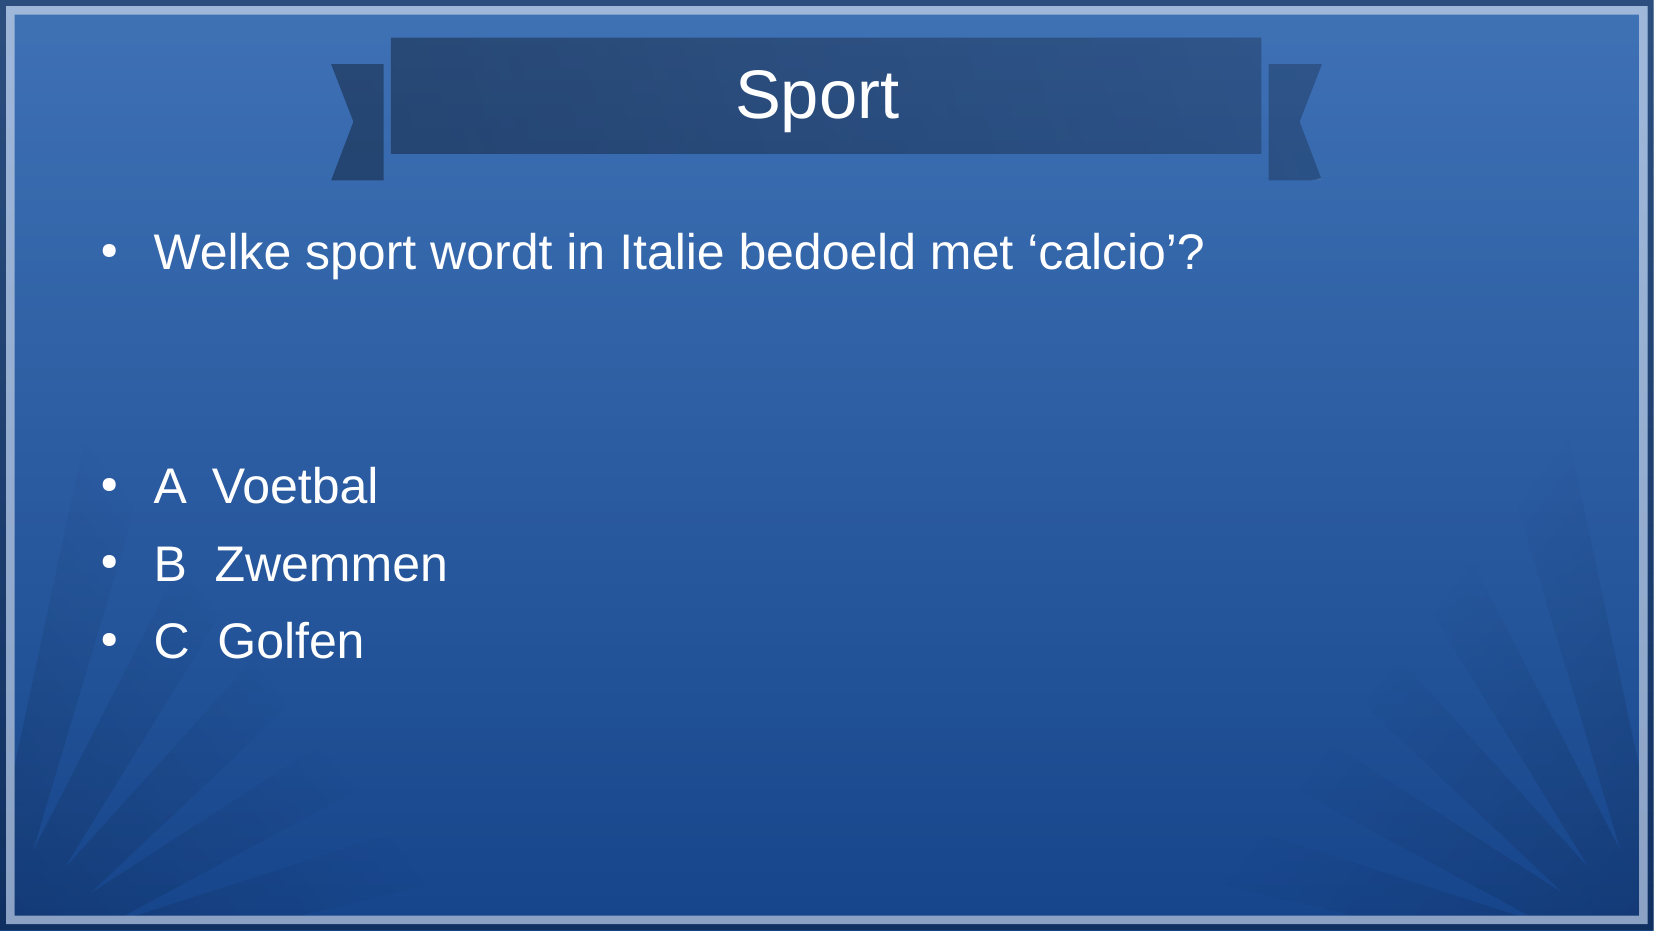

# Sport
Welke sport wordt in Italie bedoeld met ‘calcio’?
A Voetbal
B Zwemmen
C Golfen